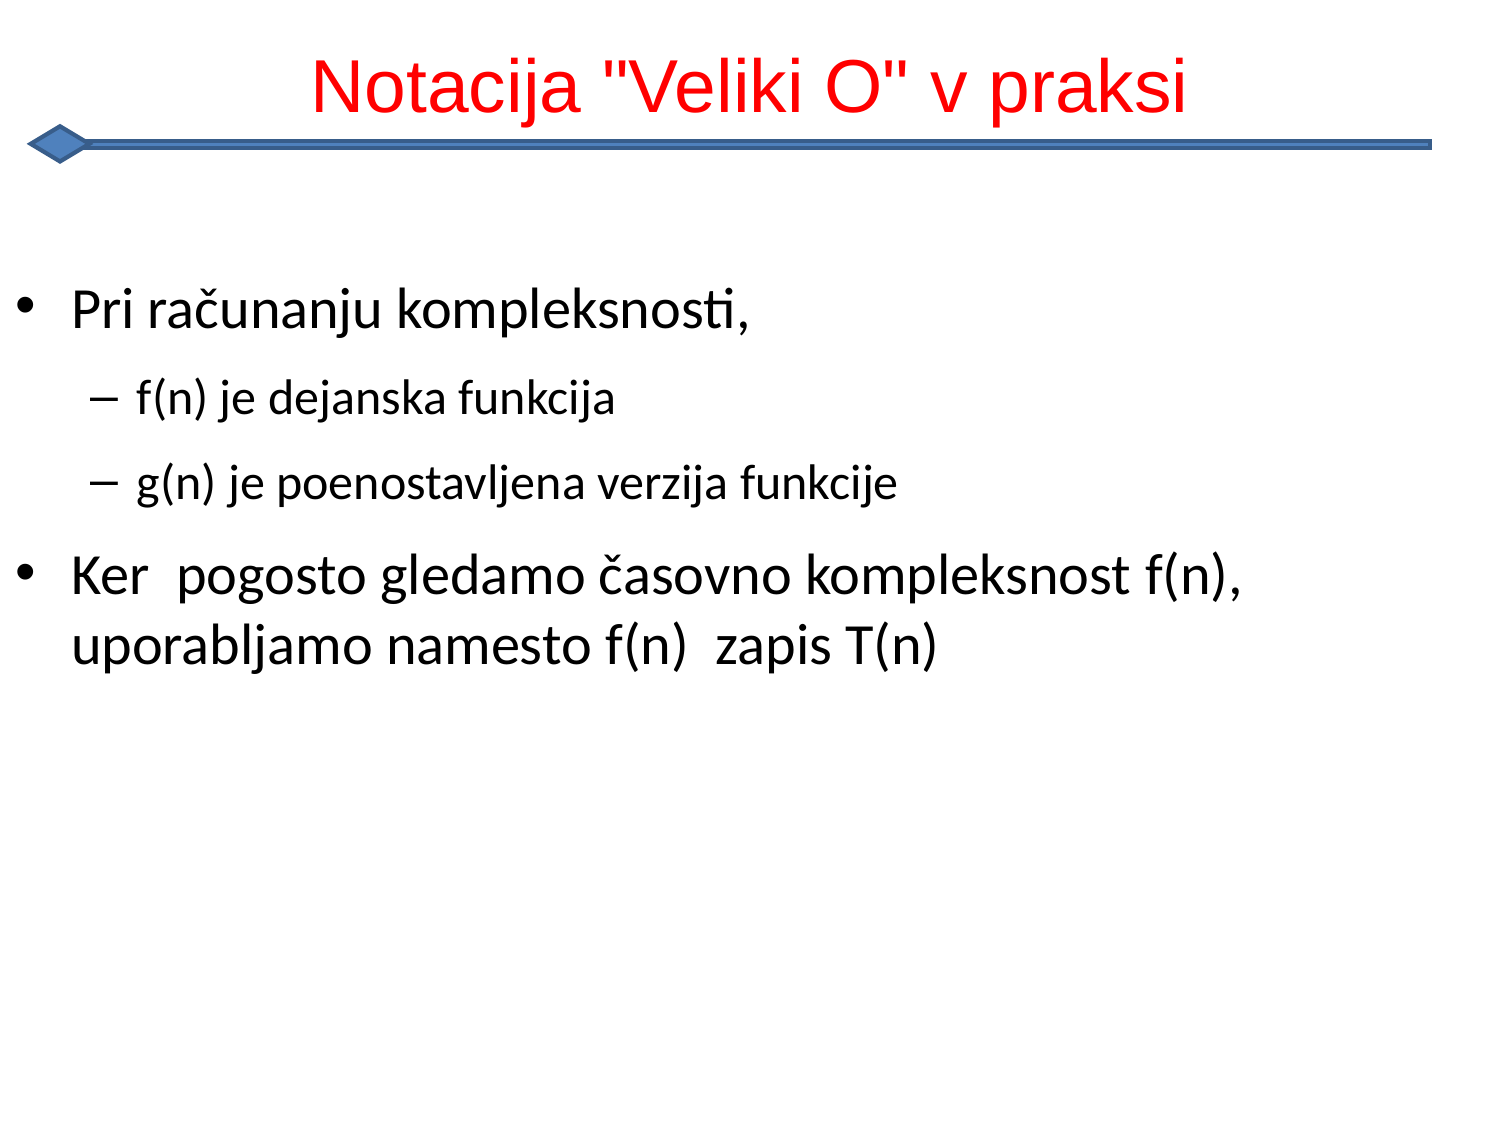

# Notacija "Veliki O" v praksi
Pri računanju kompleksnosti,
f(n) je dejanska funkcija
g(n) je poenostavljena verzija funkcije
Ker pogosto gledamo časovno kompleksnost f(n), uporabljamo namesto f(n) zapis T(n)